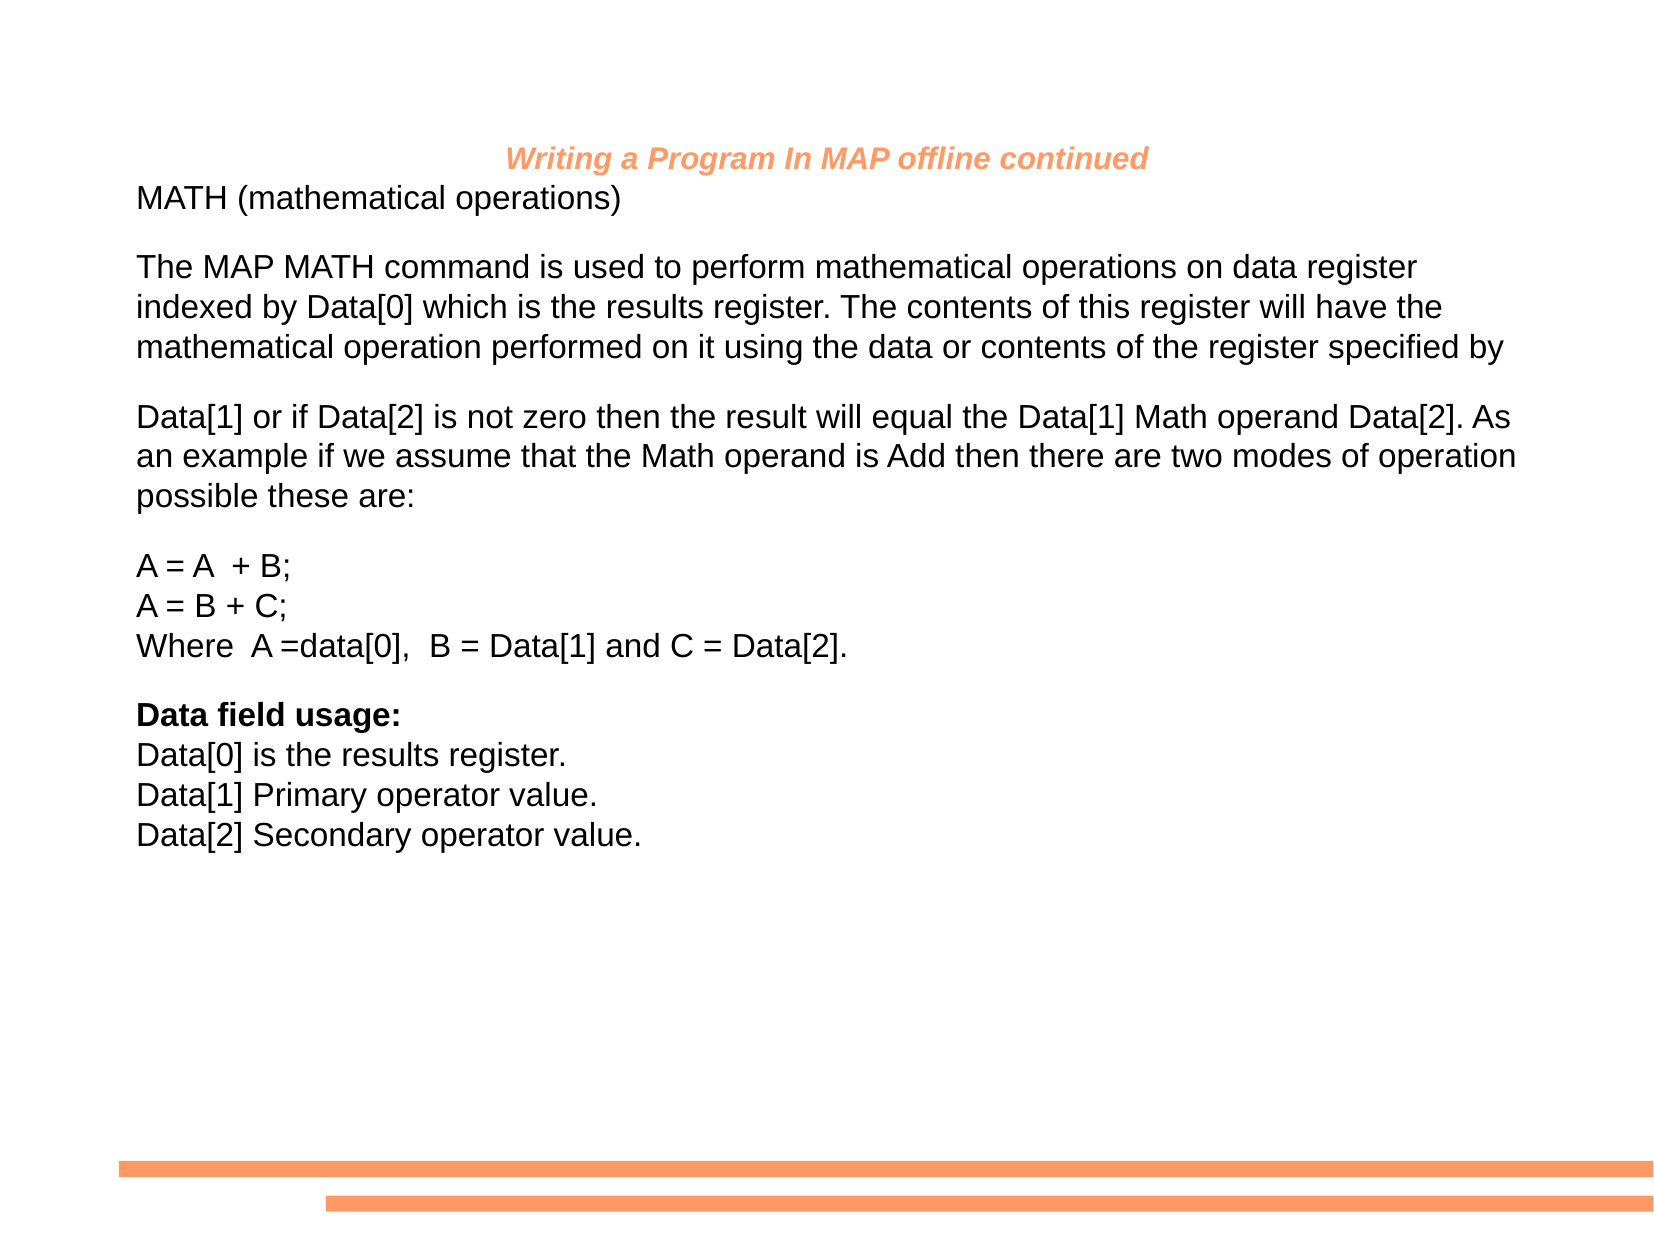

# Writing a Program In MAP offline continued
MATH (mathematical operations)
The MAP MATH command is used to perform mathematical operations on data register indexed by Data[0] which is the results register. The contents of this register will have the mathematical operation performed on it using the data or contents of the register specified by
Data[1] or if Data[2] is not zero then the result will equal the Data[1] Math operand Data[2]. As an example if we assume that the Math operand is Add then there are two modes of operation possible these are:
A = A + B;
A = B + C;
Where A =data[0], B = Data[1] and C = Data[2].
Data field usage:
Data[0] is the results register.
Data[1] Primary operator value.
Data[2] Secondary operator value.